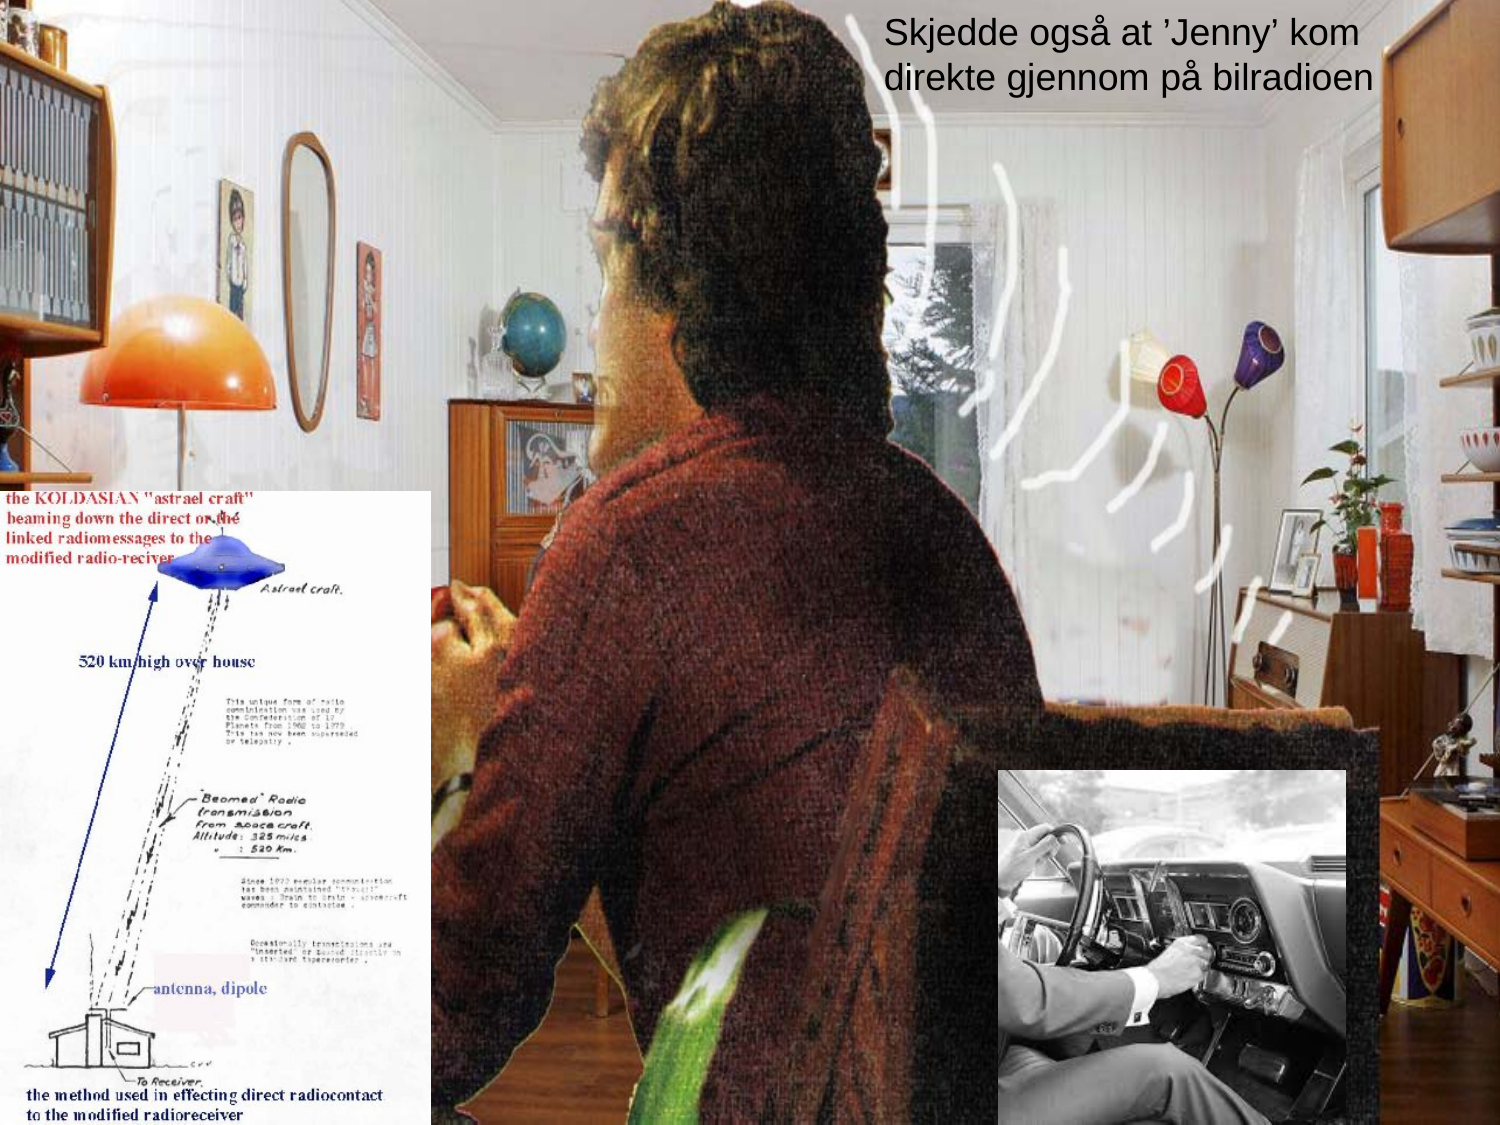

Skjedde også at ’Jenny’ kom
direkte gjennom på bilradioen